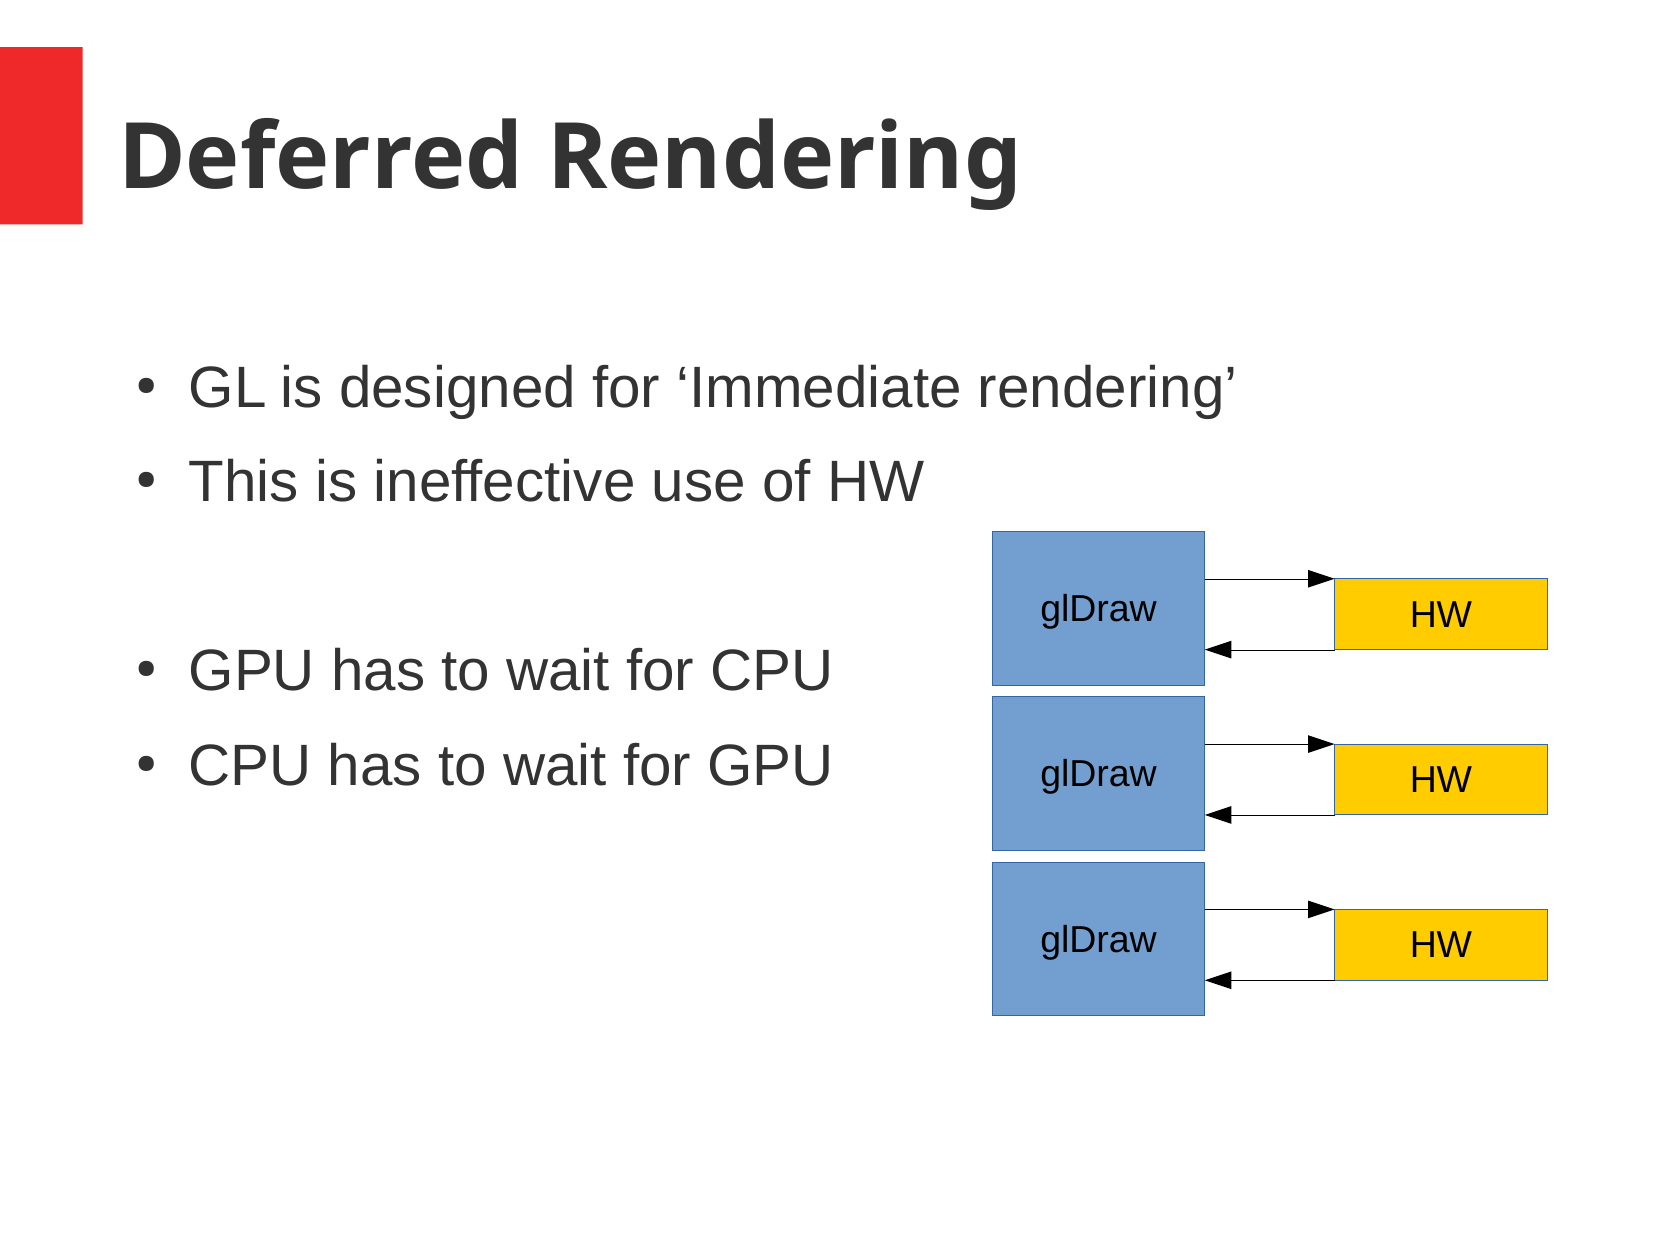

# Deferred Rendering
GL is designed for ‘Immediate rendering’
This is ineffective use of HW
GPU has to wait for CPU
CPU has to wait for GPU
glDraw
HW
glDraw
HW
glDraw
HW